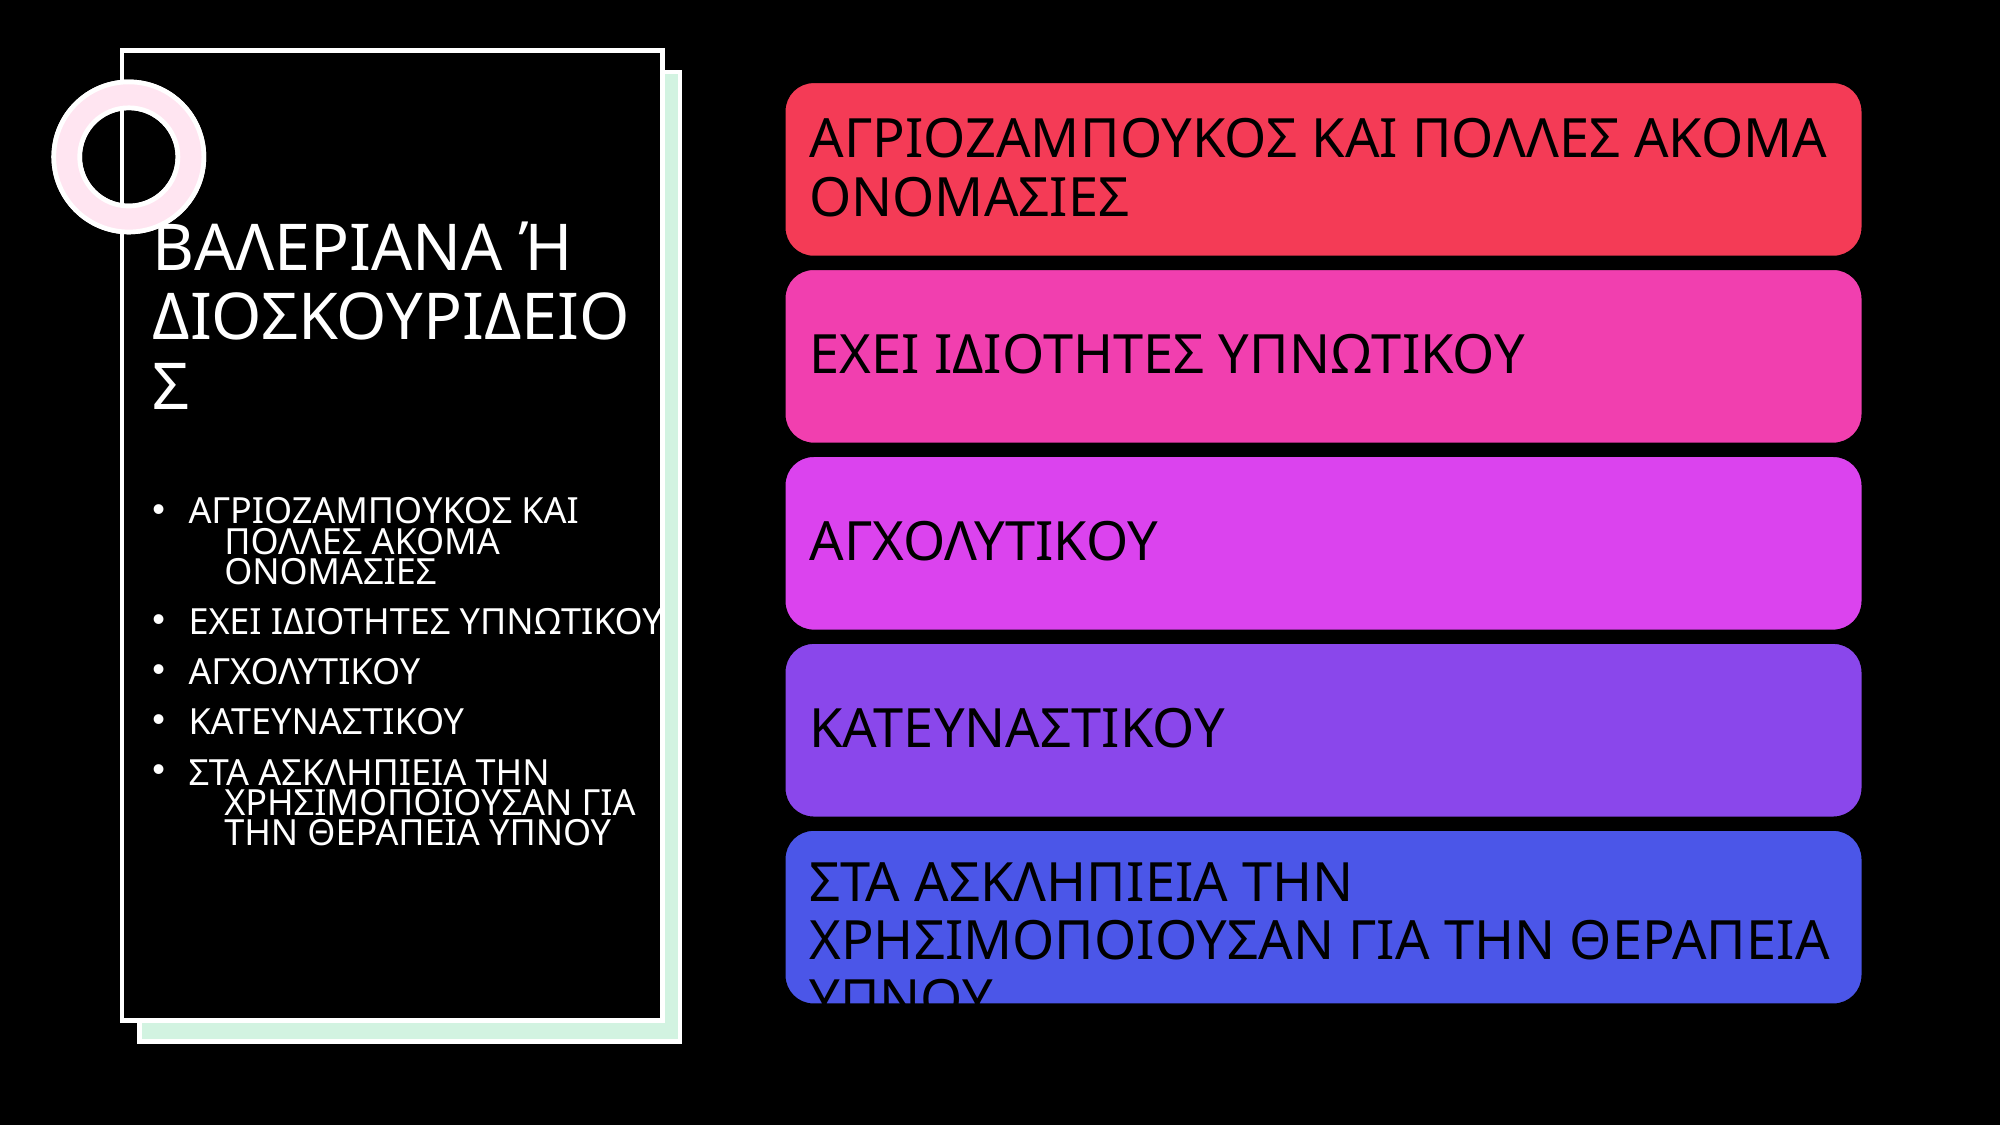

ΑΓΡΙΟΖΑΜΠΟΥΚΟΣ ΚΑΙ ΠΟΛΛΕΣ ΑΚΟΜΑ ΟΝΟΜΑΣΙΕΣ
ΕΧΕΙ ΙΔΙΟΤΗΤΕΣ ΥΠΝΩΤΙΚΟΥ
ΑΓΧΟΛΥΤΙΚΟΥ
ΚΑΤΕΥΝΑΣΤΙΚΟΥ
ΣΤΑ ΑΣΚΛΗΠΙΕΙΑ ΤΗΝ ΧΡΗΣΙΜΟΠΟΙΟΥΣΑΝ ΓΙΑ ΤΗΝ ΘΕΡΑΠΕΙΑ ΥΠΝΟΥ
# ΒΑΛΕΡΙΑΝΑ Ή ΔΙΟΣΚΟΥΡΙΔΕΙΟΣ
ΑΓΡΙΟΖΑΜΠΟΥΚΟΣ ΚΑΙ ΠΟΛΛΕΣ ΑΚΟΜΑ ΟΝΟΜΑΣΙΕΣ
ΕΧΕΙ ΙΔΙΟΤΗΤΕΣ ΥΠΝΩΤΙΚΟΥ
ΑΓΧΟΛΥΤΙΚΟΥ
ΚΑΤΕΥΝΑΣΤΙΚΟΥ
ΣΤΑ ΑΣΚΛΗΠΙΕΙΑ ΤΗΝ ΧΡΗΣΙΜΟΠΟΙΟΥΣΑΝ ΓΙΑ ΤΗΝ ΘΕΡΑΠΕΙΑ ΥΠΝΟΥ